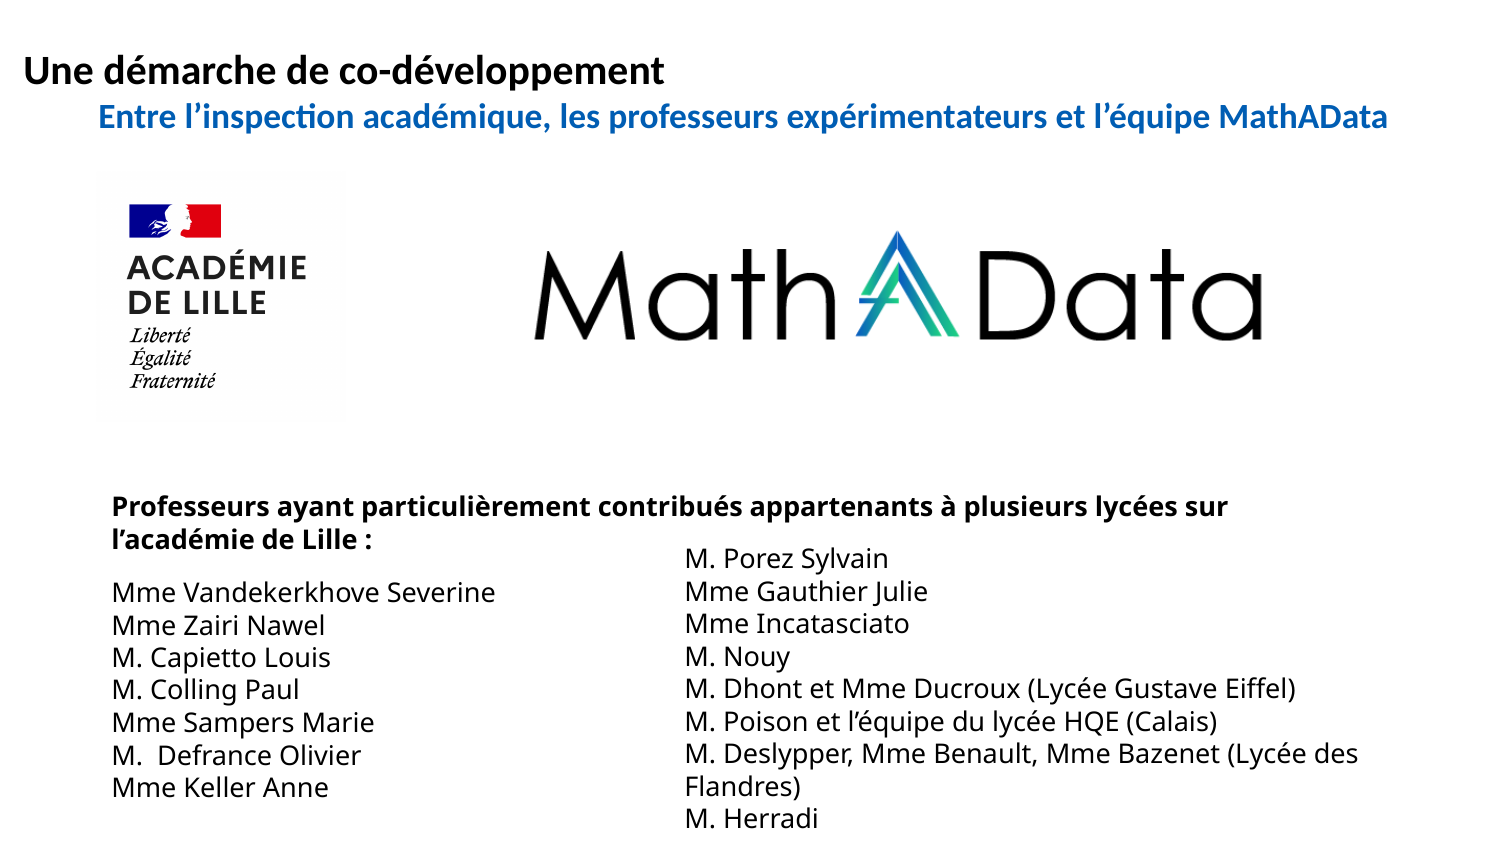

Une démarche de co-développement
Entre l’inspection académique, les professeurs expérimentateurs et l’équipe MathAData
Professeurs ayant particulièrement contribués appartenants à plusieurs lycées sur l’académie de Lille :
Mme Vandekerkhove Severine
Mme Zairi Nawel
M. Capietto Louis
M. Colling Paul
Mme Sampers Marie
M. Defrance Olivier
Mme Keller Anne
M. Porez Sylvain
Mme Gauthier Julie
Mme Incatasciato
M. Nouy
M. Dhont et Mme Ducroux (Lycée Gustave Eiffel)
M. Poison et l’équipe du lycée HQE (Calais)
M. Deslypper, Mme Benault, Mme Bazenet (Lycée des Flandres)
M. Herradi